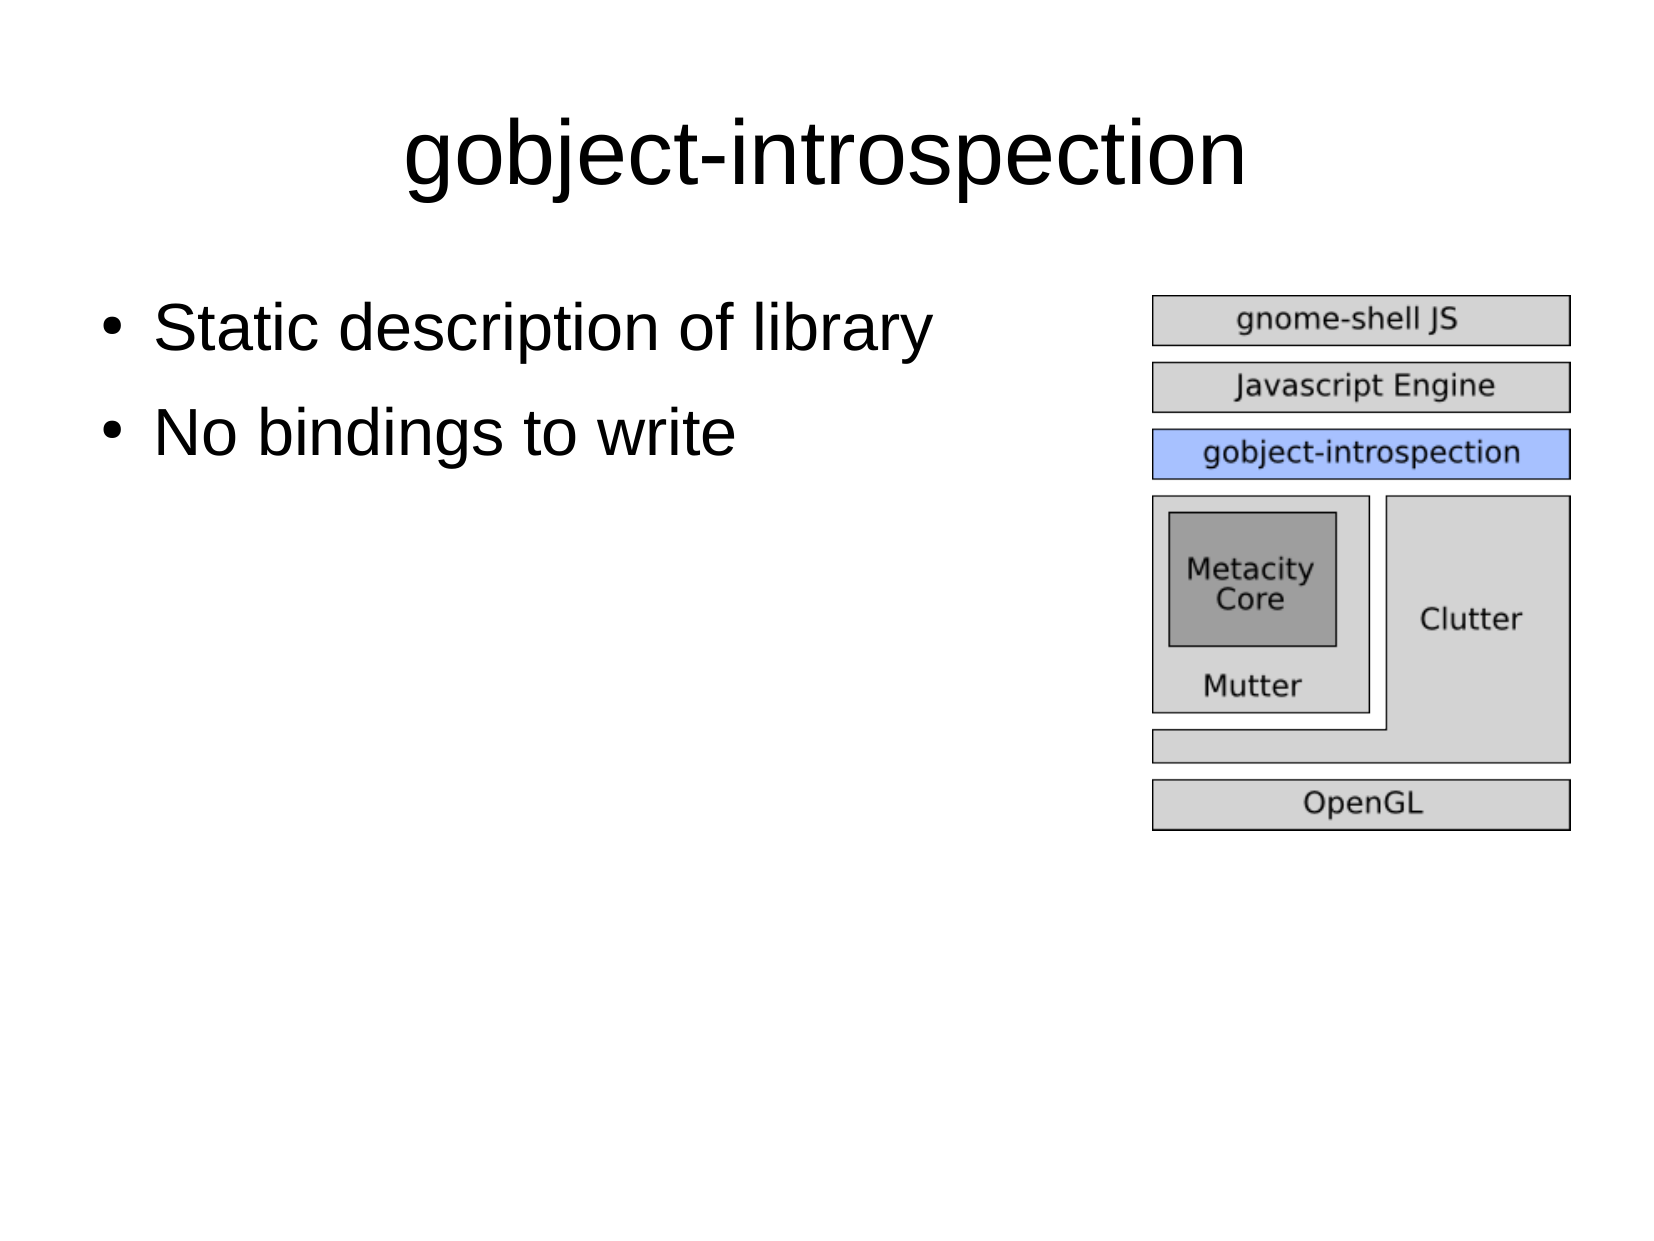

# gobject-introspection
Static description of library
No bindings to write